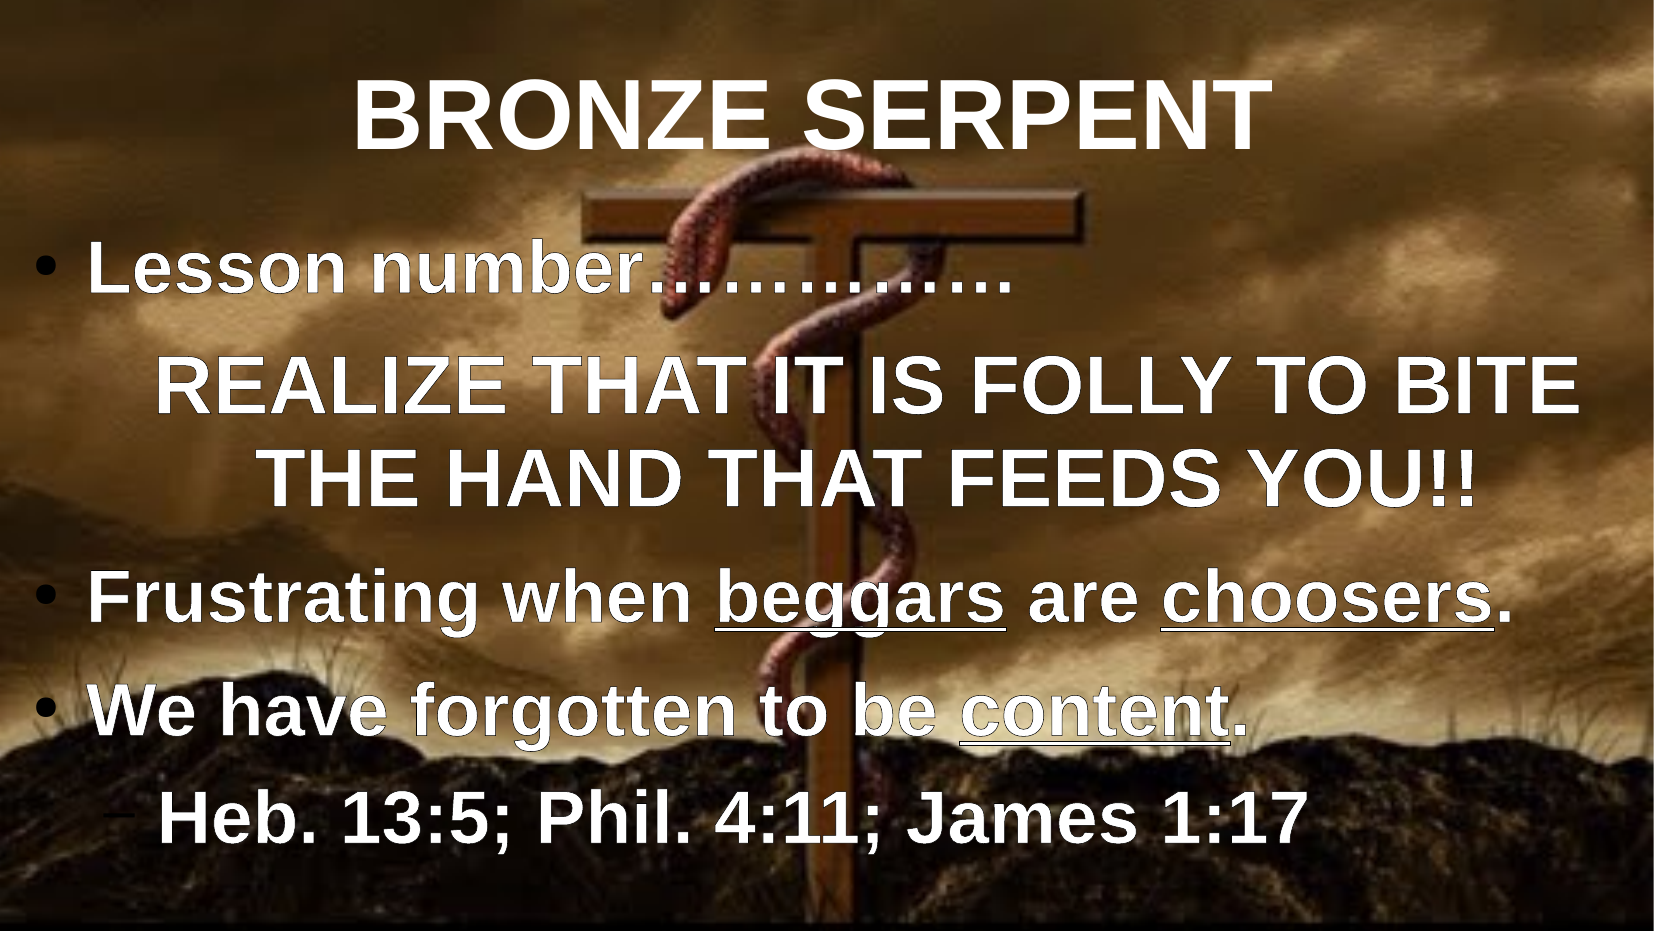

# BRONZE SERPENT
Lesson number……………
REALIZE THAT IT IS FOLLY TO BITE THE HAND THAT FEEDS YOU!!
Frustrating when beggars are choosers.
We have forgotten to be content.
Heb. 13:5; Phil. 4:11; James 1:17